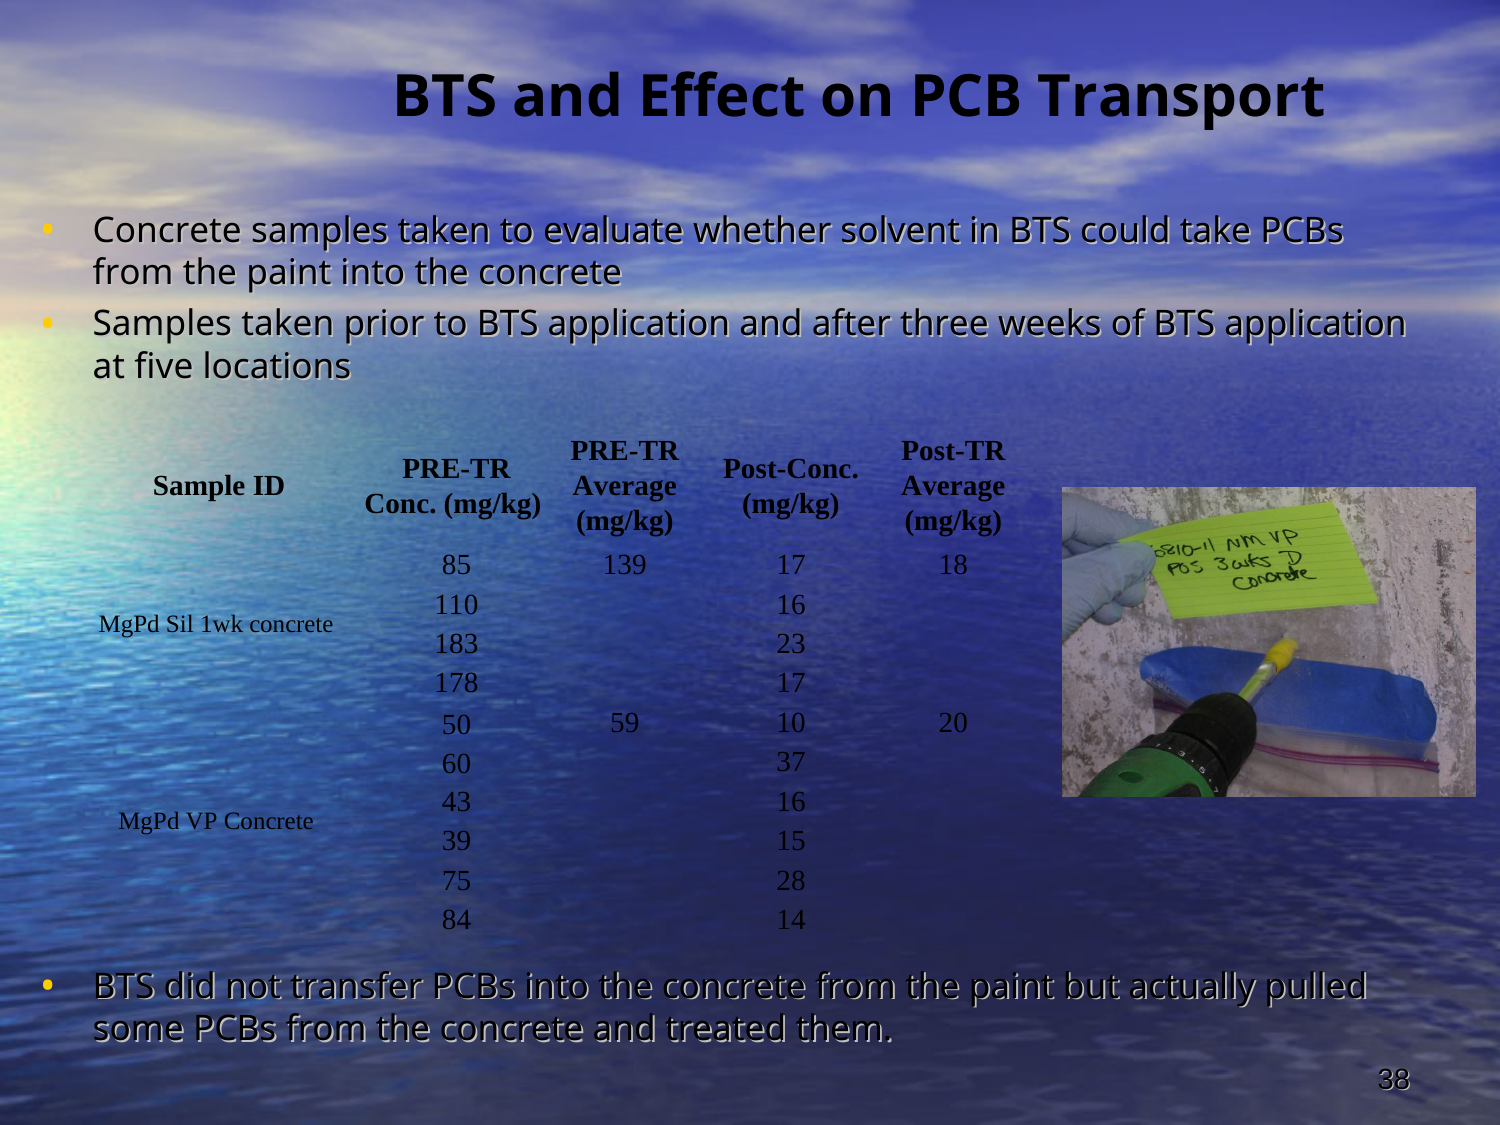

BTS and Effect on PCB Transport
# Concrete samples taken to evaluate whether solvent in BTS could take PCBs from the paint into the concrete
Samples taken prior to BTS application and after three weeks of BTS application at five locations
BTS did not transfer PCBs into the concrete from the paint but actually pulled some PCBs from the concrete and treated them.
| Sample ID | PRE-TR Conc. (mg/kg) | PRE-TR Average (mg/kg) | Post-Conc. (mg/kg) | Post-TR Average (mg/kg) |
| --- | --- | --- | --- | --- |
| MgPd Sil 1wk concrete | 85 | 139 | 17 | 18 |
| | 110 | | 16 | |
| | 183 | | 23 | |
| | 178 | | 17 | |
| MgPd VP Concrete | 50 | 59 | 10 | 20 |
| | 60 | | 37 | |
| | 43 | | 16 | |
| | 39 | | 15 | |
| | 75 | | 28 | |
| | 84 | | 14 | |